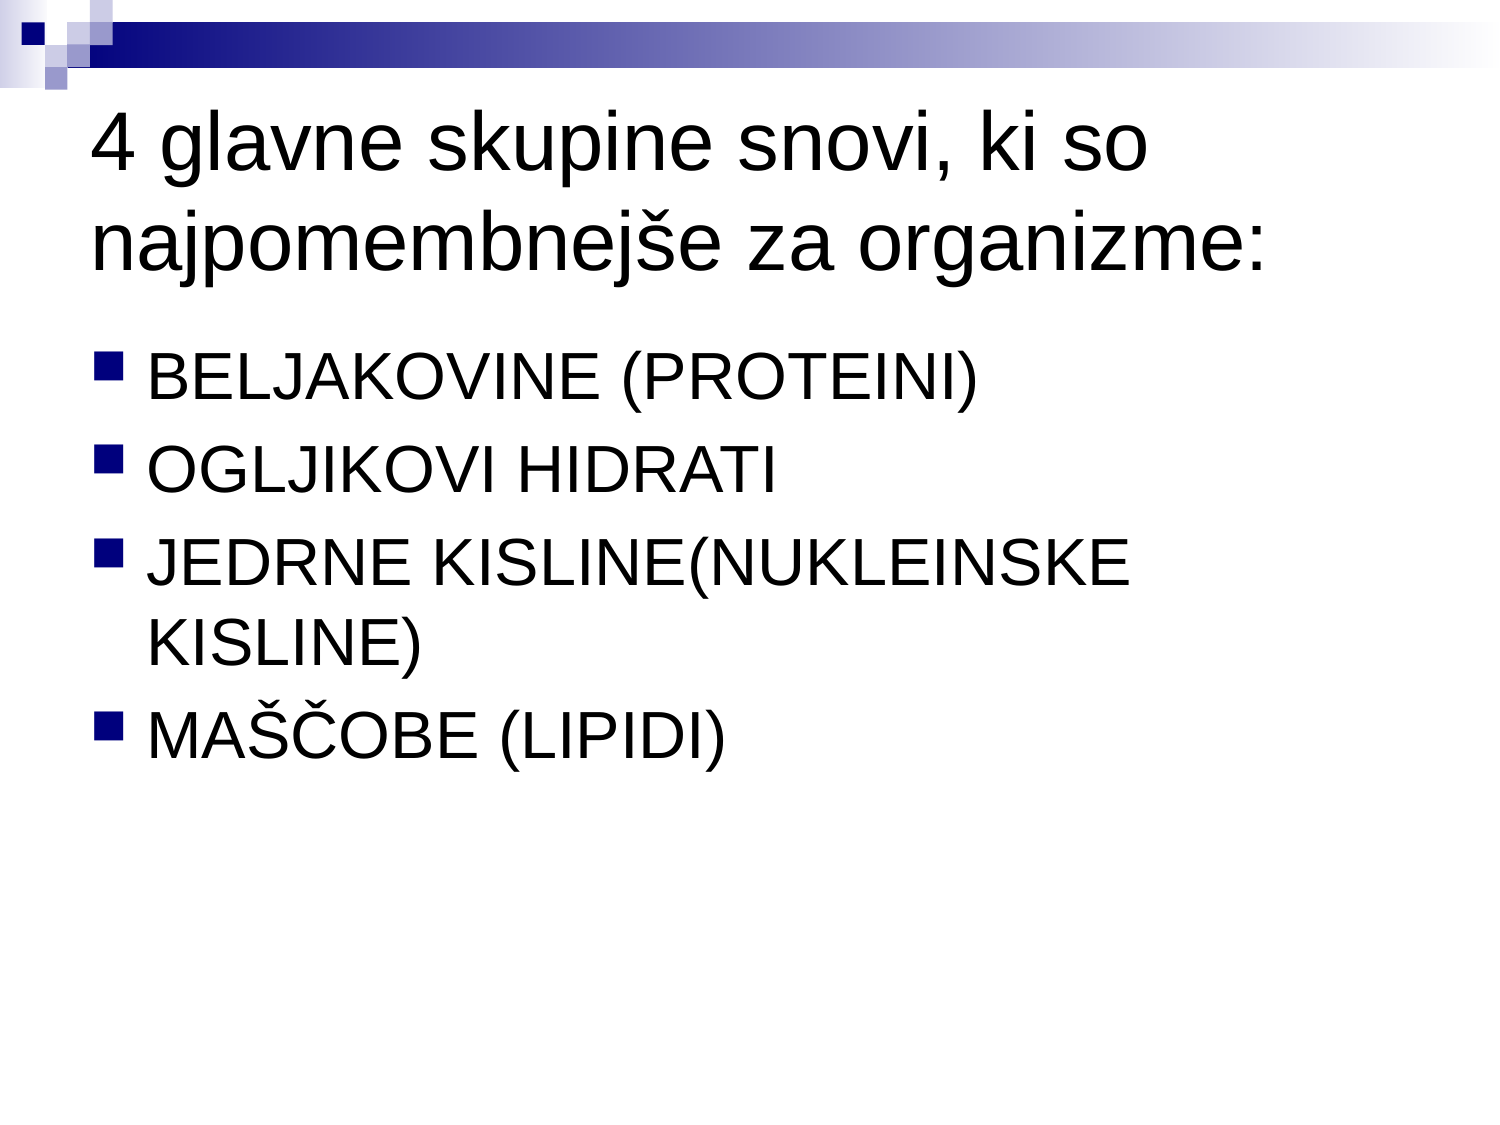

# 4 glavne skupine snovi, ki so najpomembnejše za organizme:
BELJAKOVINE (PROTEINI)
OGLJIKOVI HIDRATI
JEDRNE KISLINE(NUKLEINSKE KISLINE)
MAŠČOBE (LIPIDI)